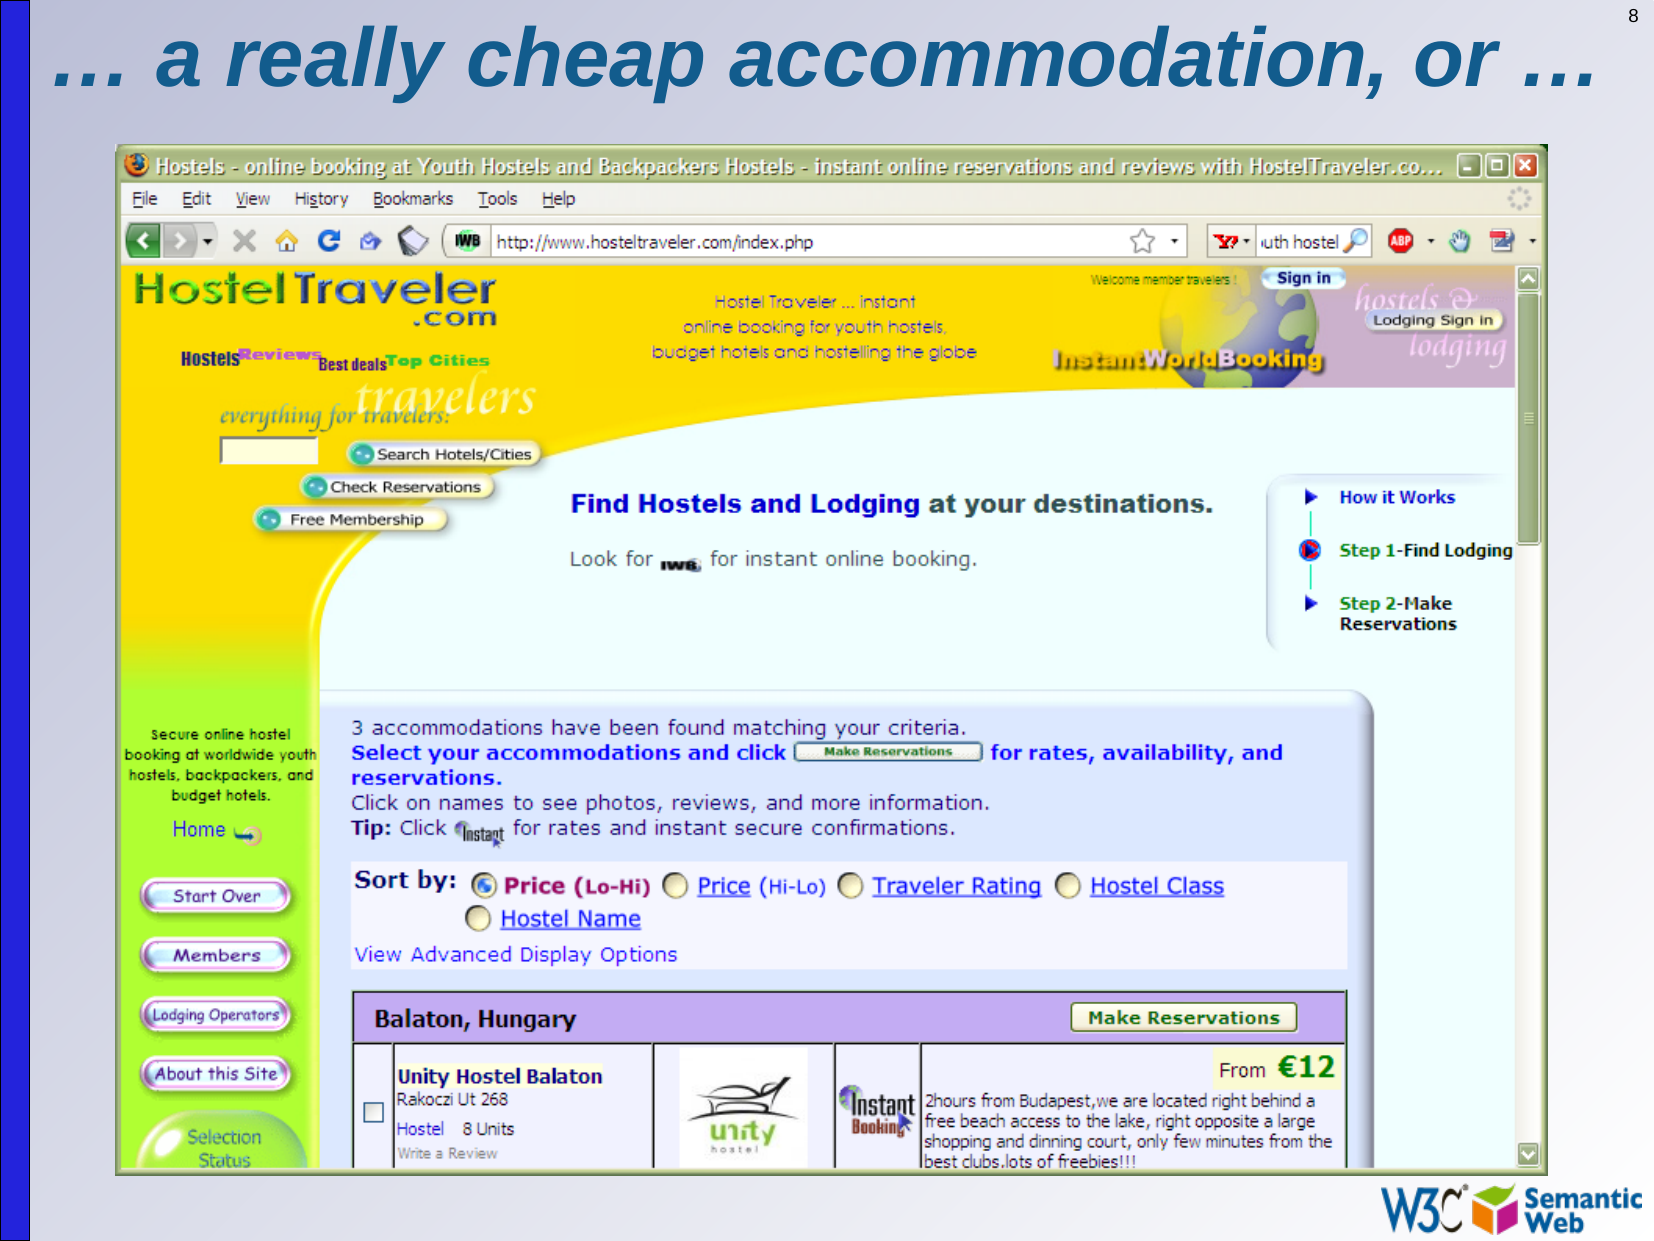

# … a really cheap accommodation, or …